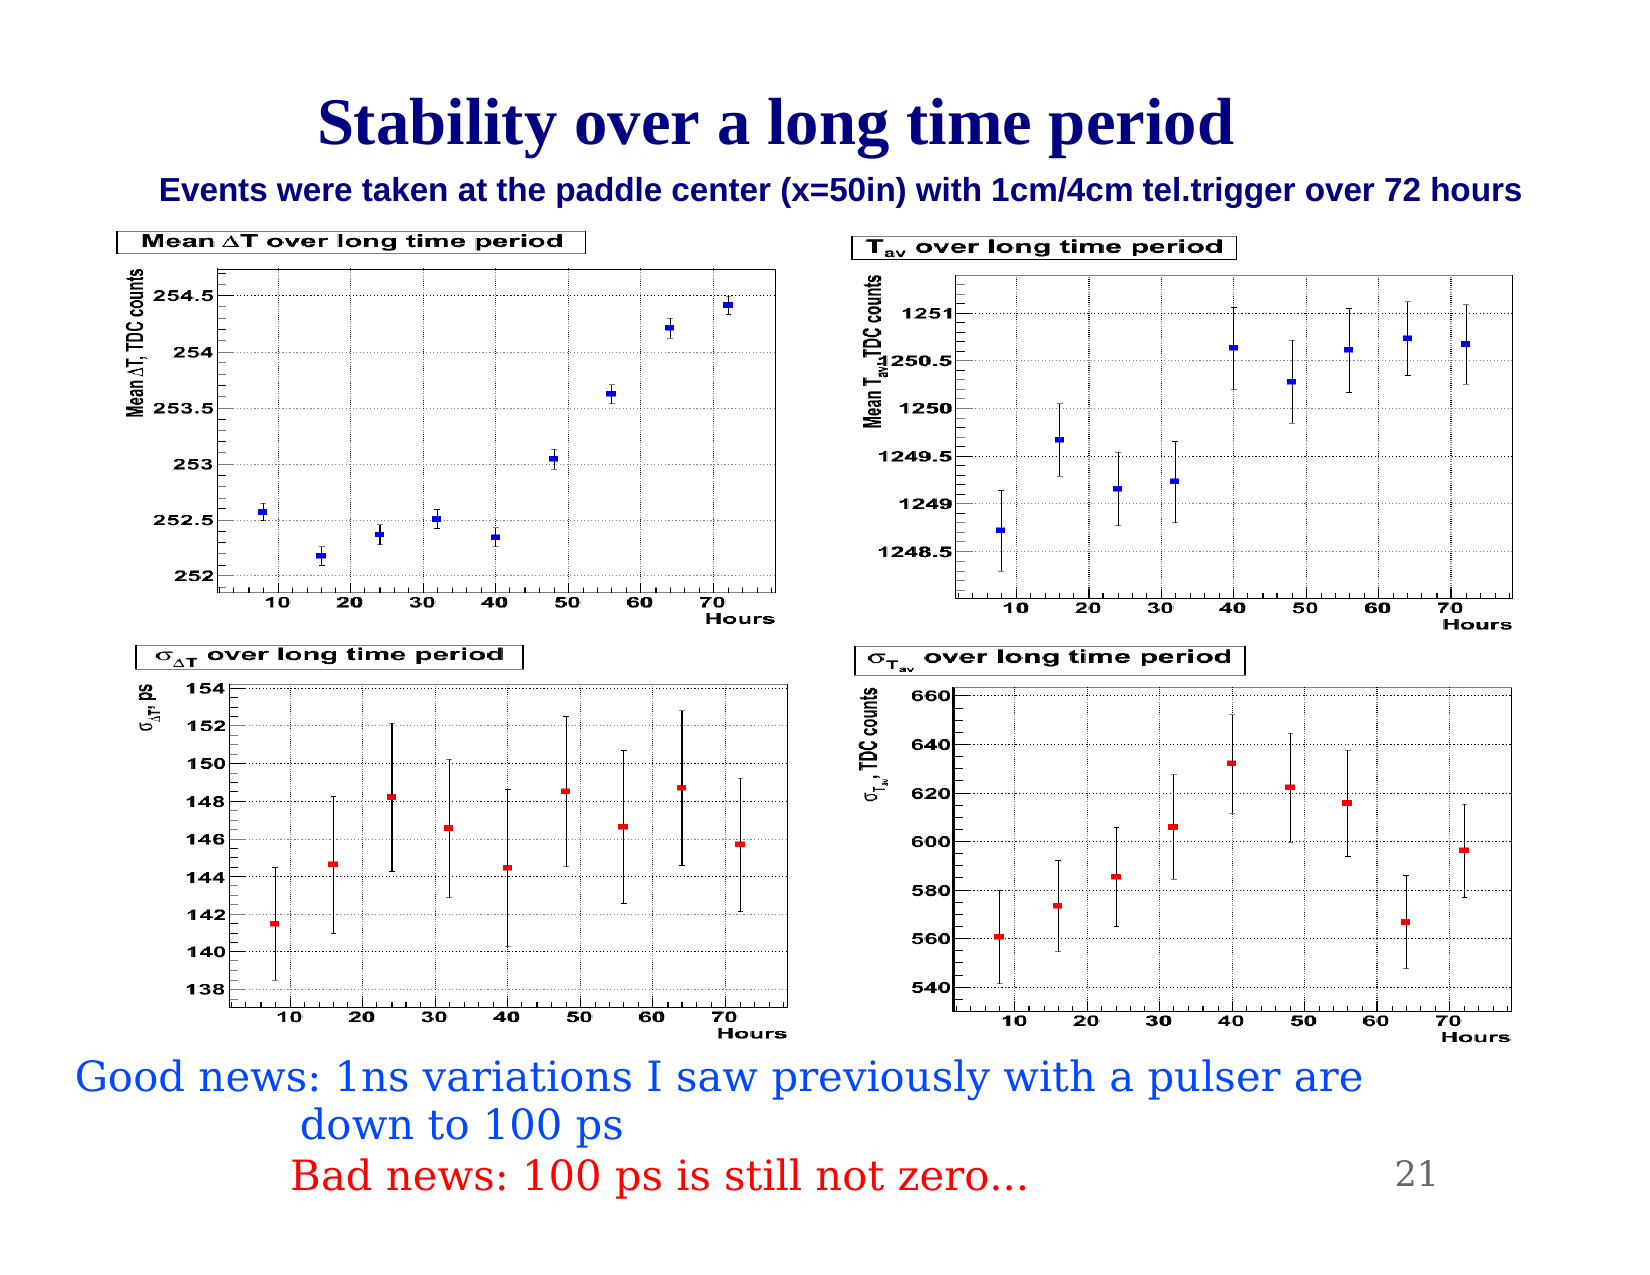

Stability over a long time period
Events were taken at the paddle center (x=50in) with 1cm/4cm tel.trigger over 72 hours
Good news: 1ns variations I saw previously with a pulser are
			down to 100 ps
Bad news: 100 ps is still not zero...